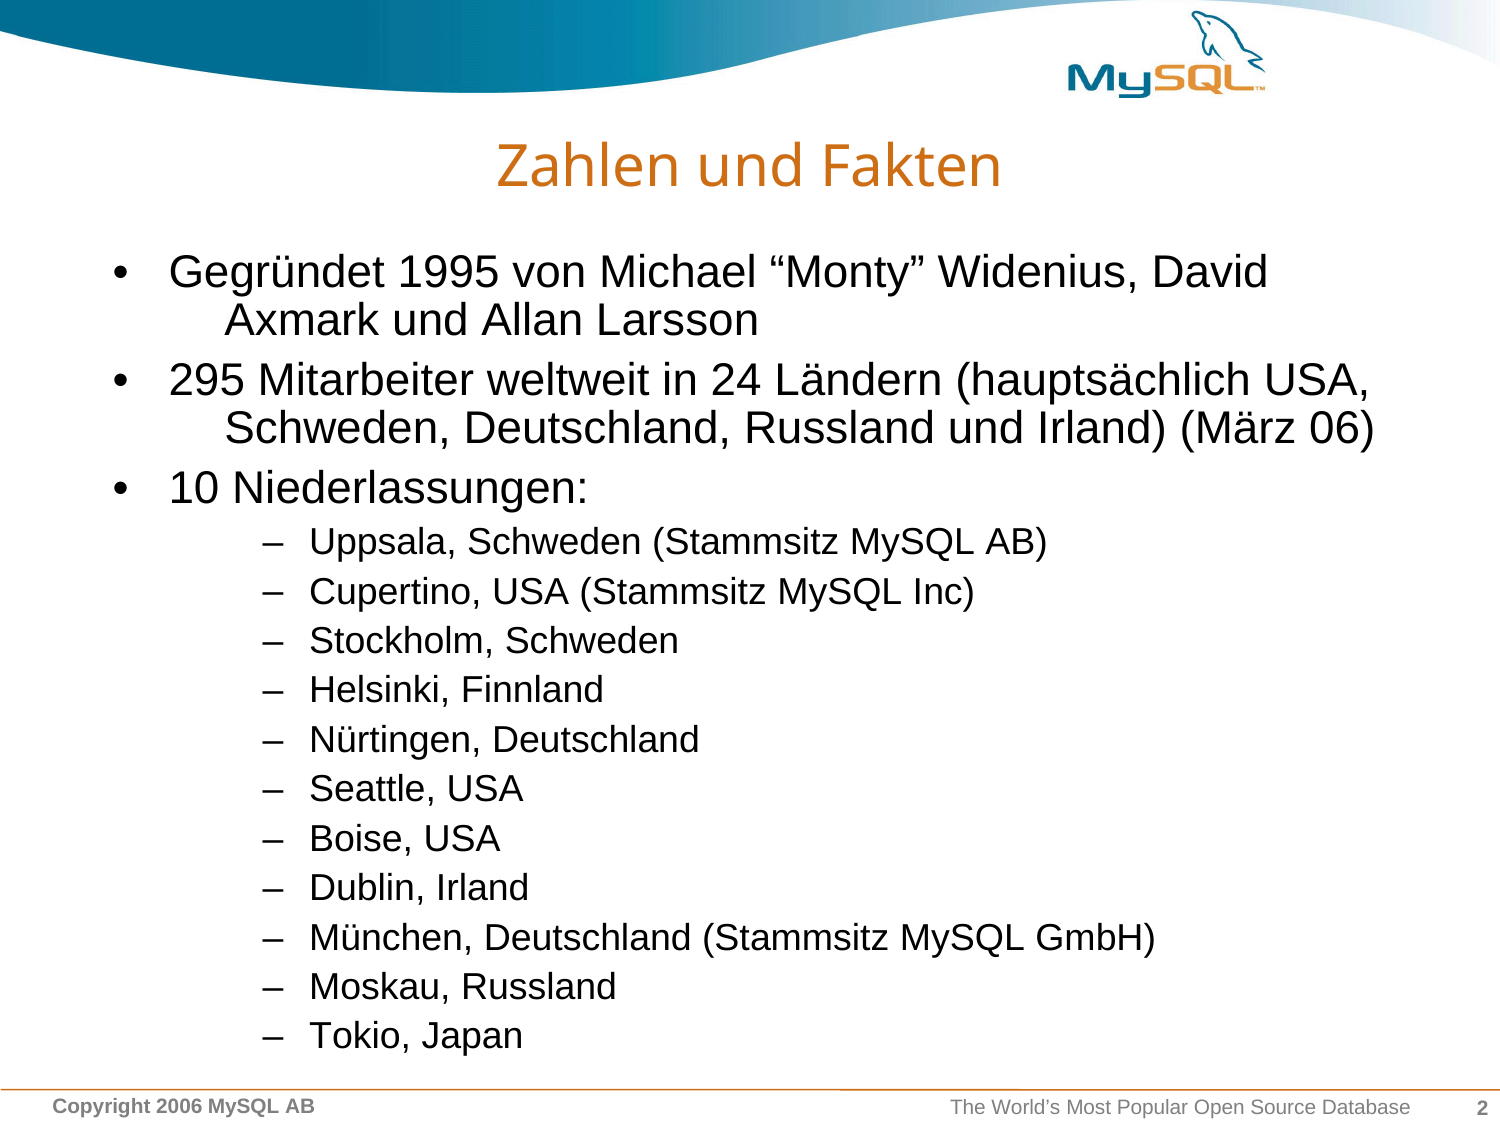

# Zahlen und Fakten
Gegründet 1995 von Michael “Monty” Widenius, David Axmark und Allan Larsson
295 Mitarbeiter weltweit in 24 Ländern (hauptsächlich USA, Schweden, Deutschland, Russland und Irland) (März 06)
10 Niederlassungen:
Uppsala, Schweden (Stammsitz MySQL AB)
Cupertino, USA (Stammsitz MySQL Inc)
Stockholm, Schweden
Helsinki, Finnland
Nürtingen, Deutschland
Seattle, USA
Boise, USA
Dublin, Irland
München, Deutschland (Stammsitz MySQL GmbH)
Moskau, Russland
Tokio, Japan